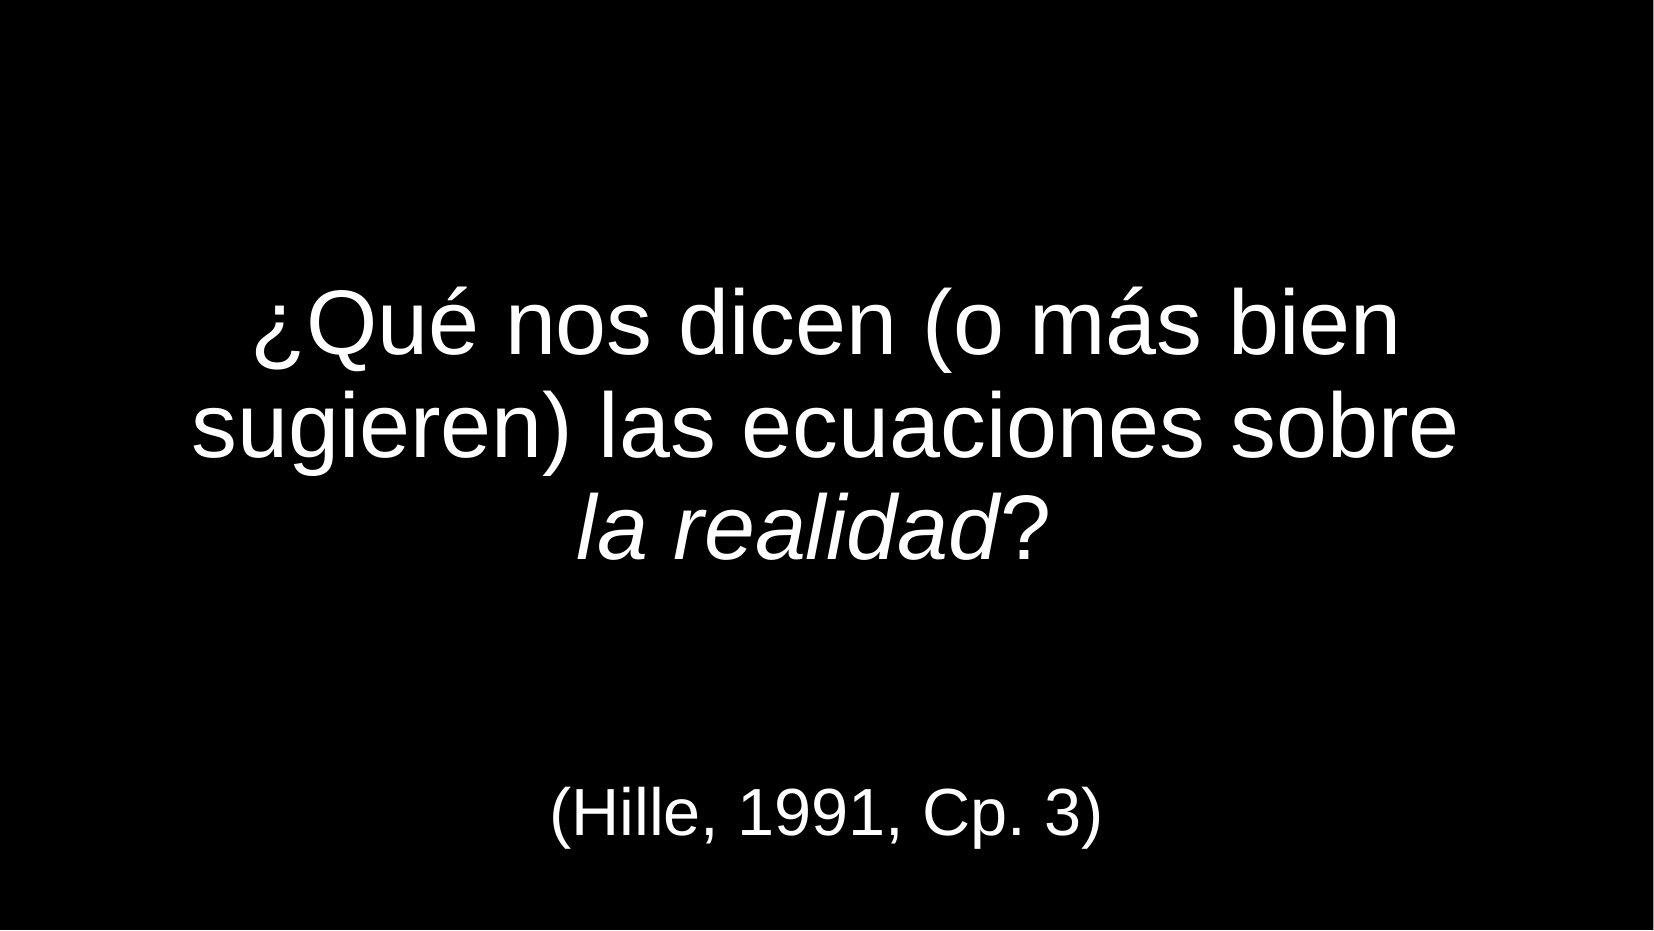

# ¿Qué nos dicen (o más bien sugieren) las ecuaciones sobre la realidad?
(Hille, 1991, Cp. 3)